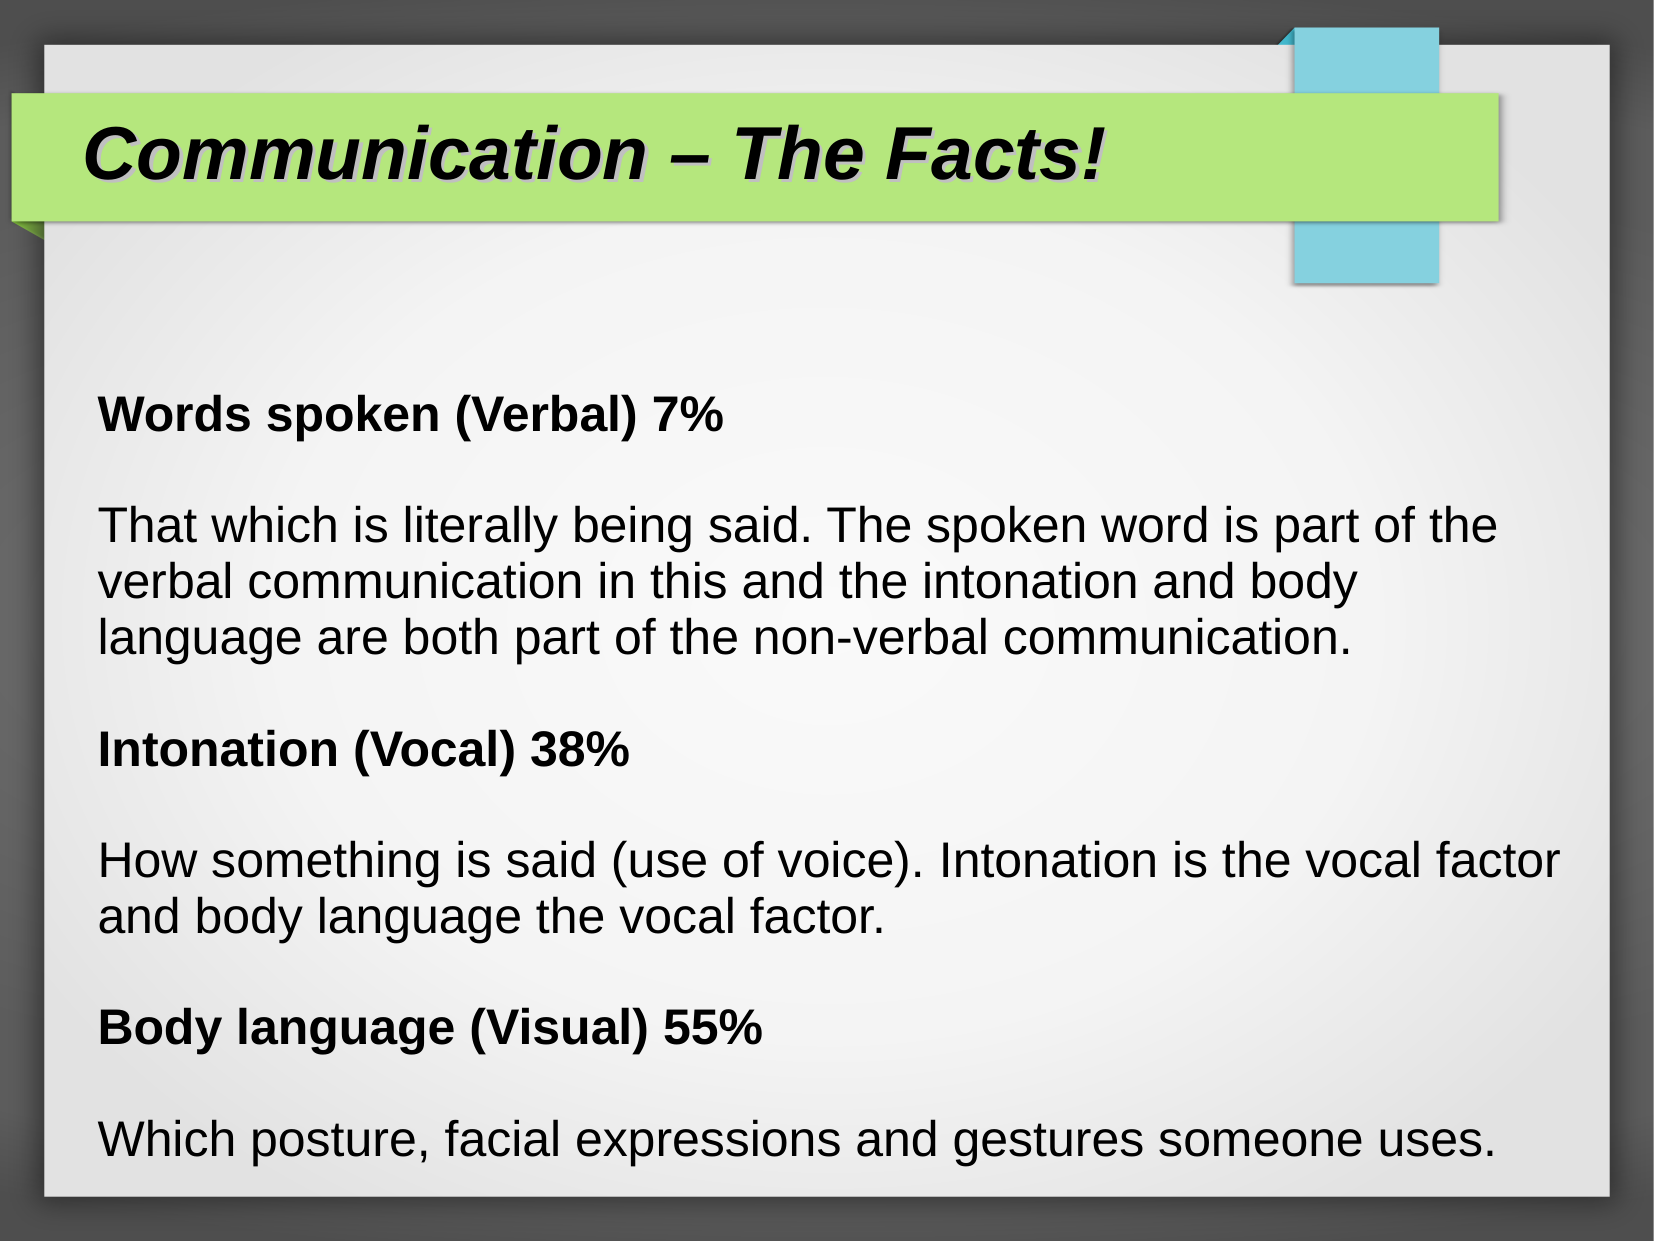

# Communication – The Facts!
Words spoken (Verbal) 7%
That which is literally being said. The spoken word is part of the verbal communication in this and the intonation and body language are both part of the non-verbal communication.
Intonation (Vocal) 38%
How something is said (use of voice). Intonation is the vocal factor and body language the vocal factor.
Body language (Visual) 55%
Which posture, facial expressions and gestures someone uses.